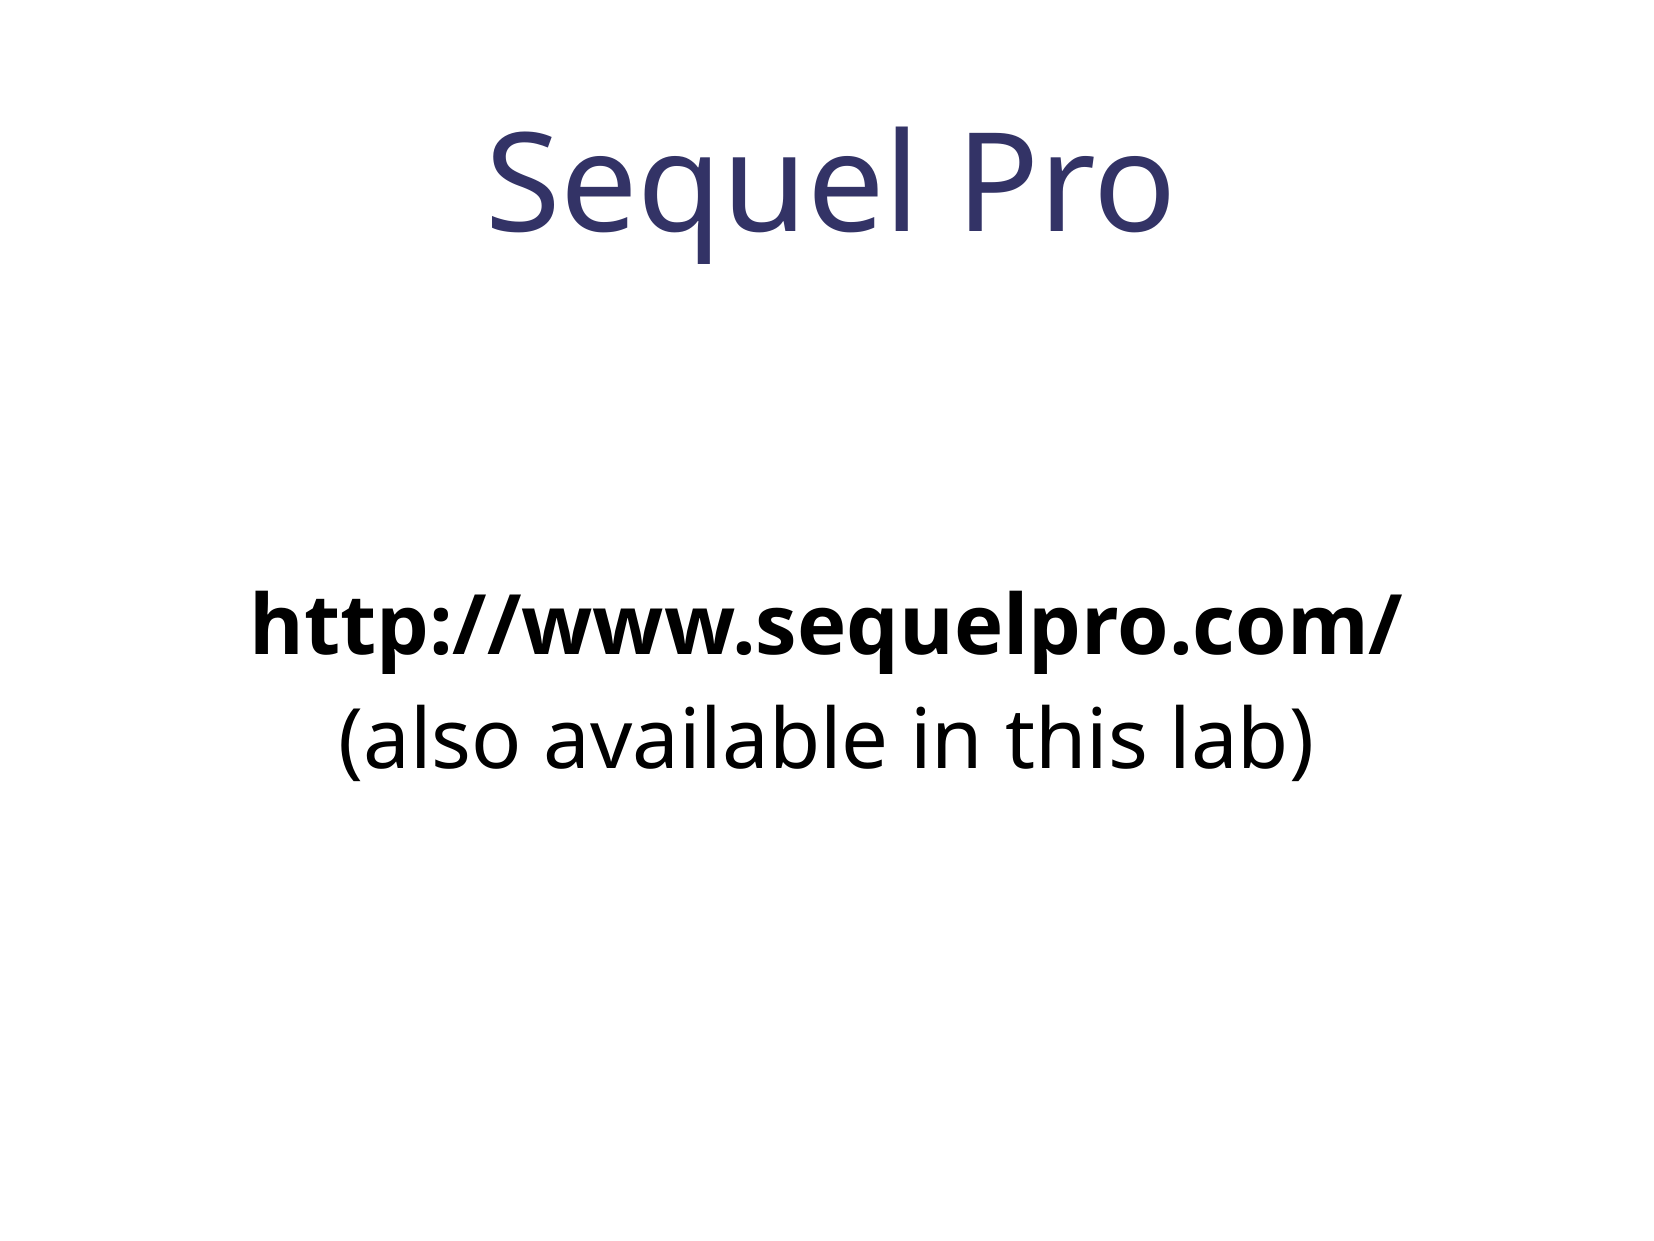

# Sequel Pro
http://www.sequelpro.com/
(also available in this lab)